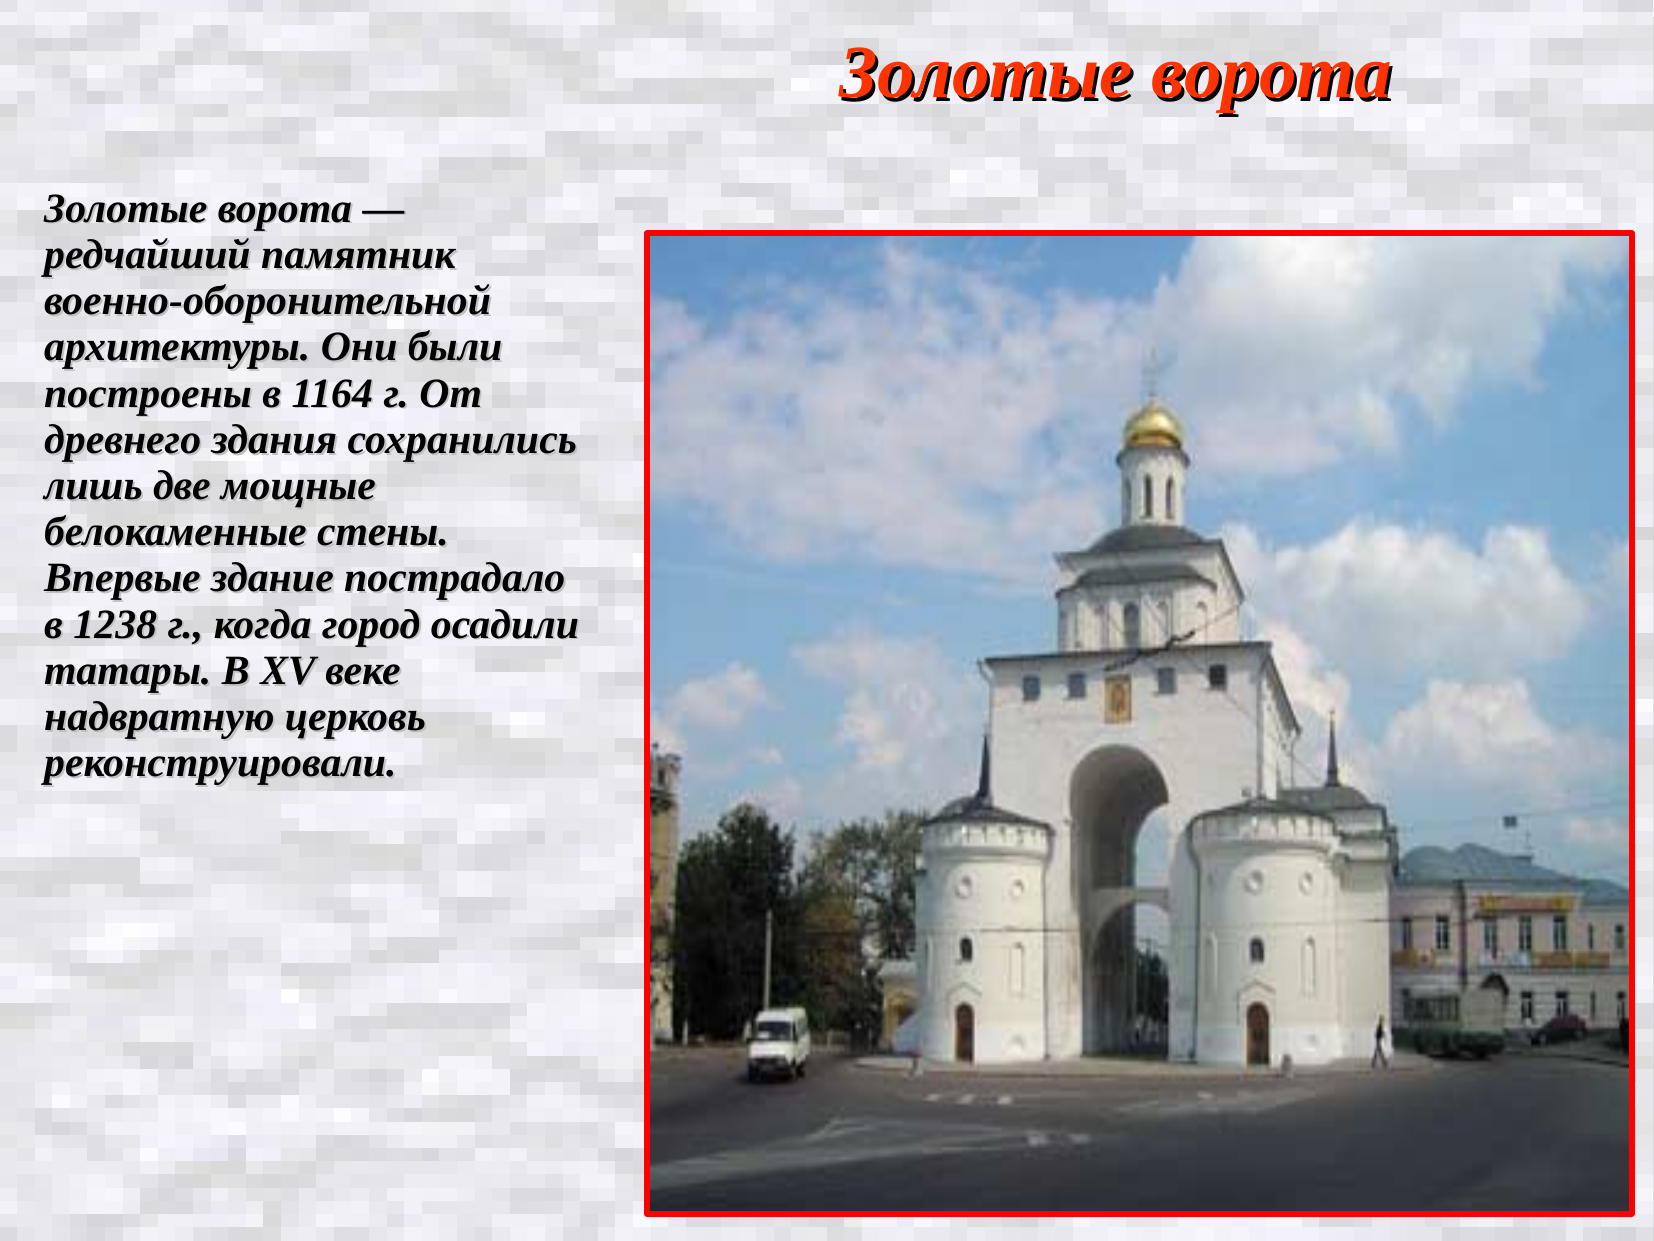

Золотые ворота
Золотые ворота — редчайший памятник военно-оборонительной архитектуры. Они были построены в 1164 г. От древнего здания сохранились лишь две мощные белокаменные стены.
Впервые здание пострадало в 1238 г., когда город осадили татары. В XV веке надвратную церковь реконструировали.